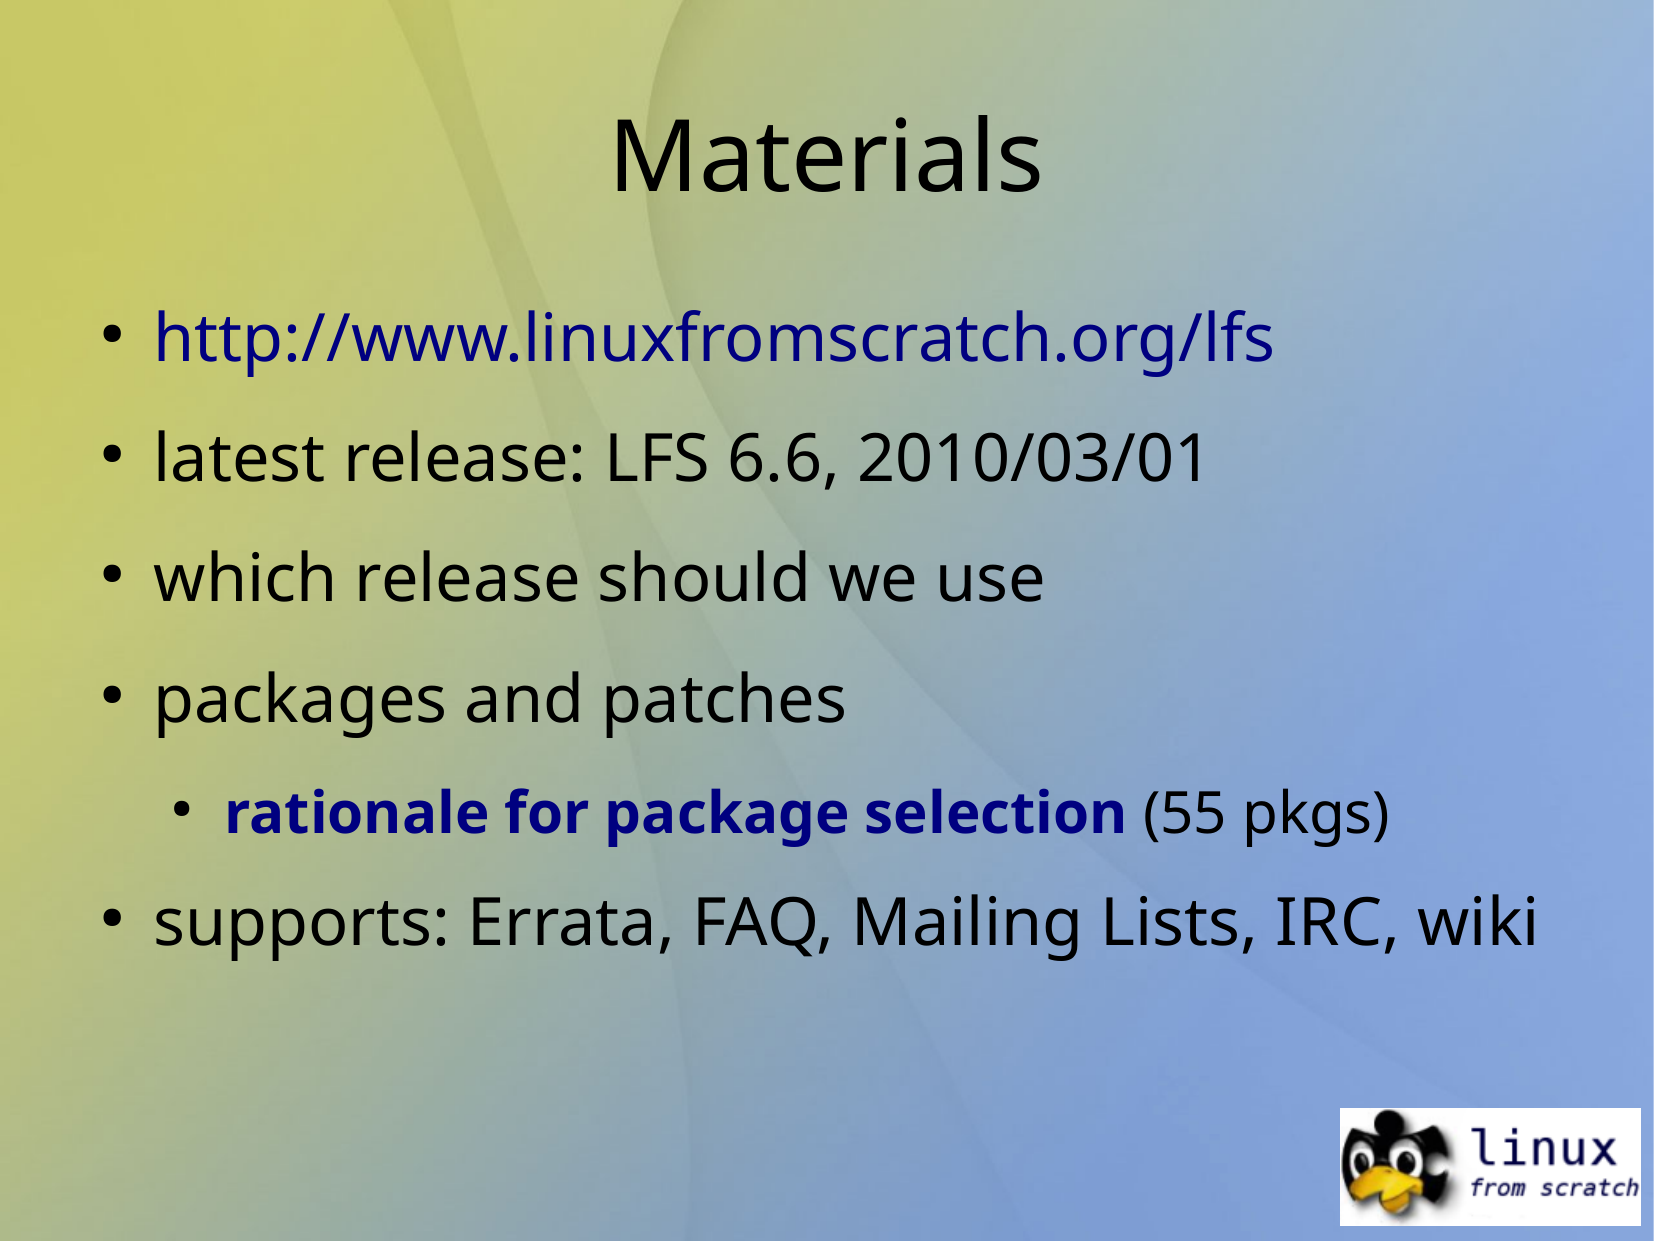

# Materials
http://www.linuxfromscratch.org/lfs
latest release: LFS 6.6, 2010/03/01
which release should we use
packages and patches
rationale for package selection (55 pkgs)
supports: Errata, FAQ, Mailing Lists, IRC, wiki